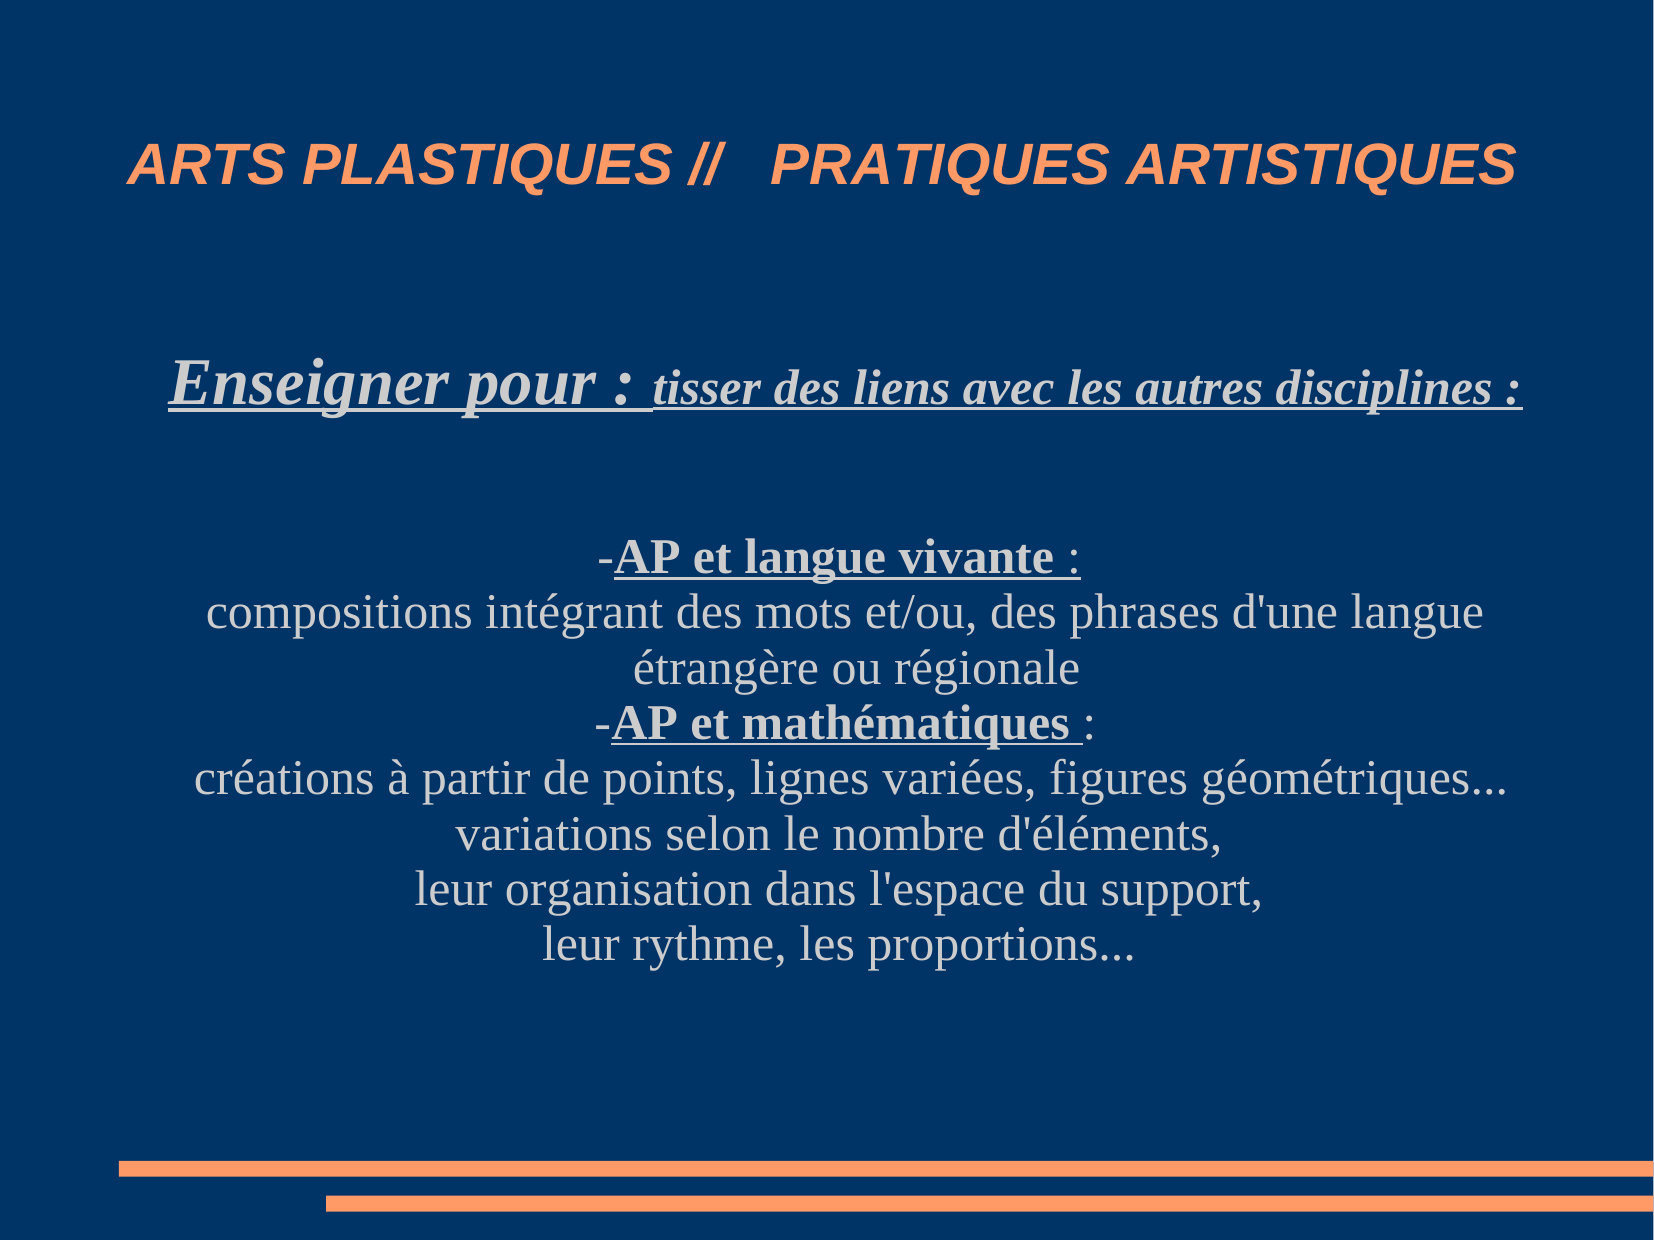

# ARTS PLASTIQUES // PRATIQUES ARTISTIQUES
Enseigner pour : tisser des liens avec les autres disciplines :
-AP et langue vivante :
compositions intégrant des mots et/ou, des phrases d'une langue étrangère ou régionale
-AP et mathématiques :
 créations à partir de points, lignes variées, figures géométriques...
variations selon le nombre d'éléments,
leur organisation dans l'espace du support,
leur rythme, les proportions...